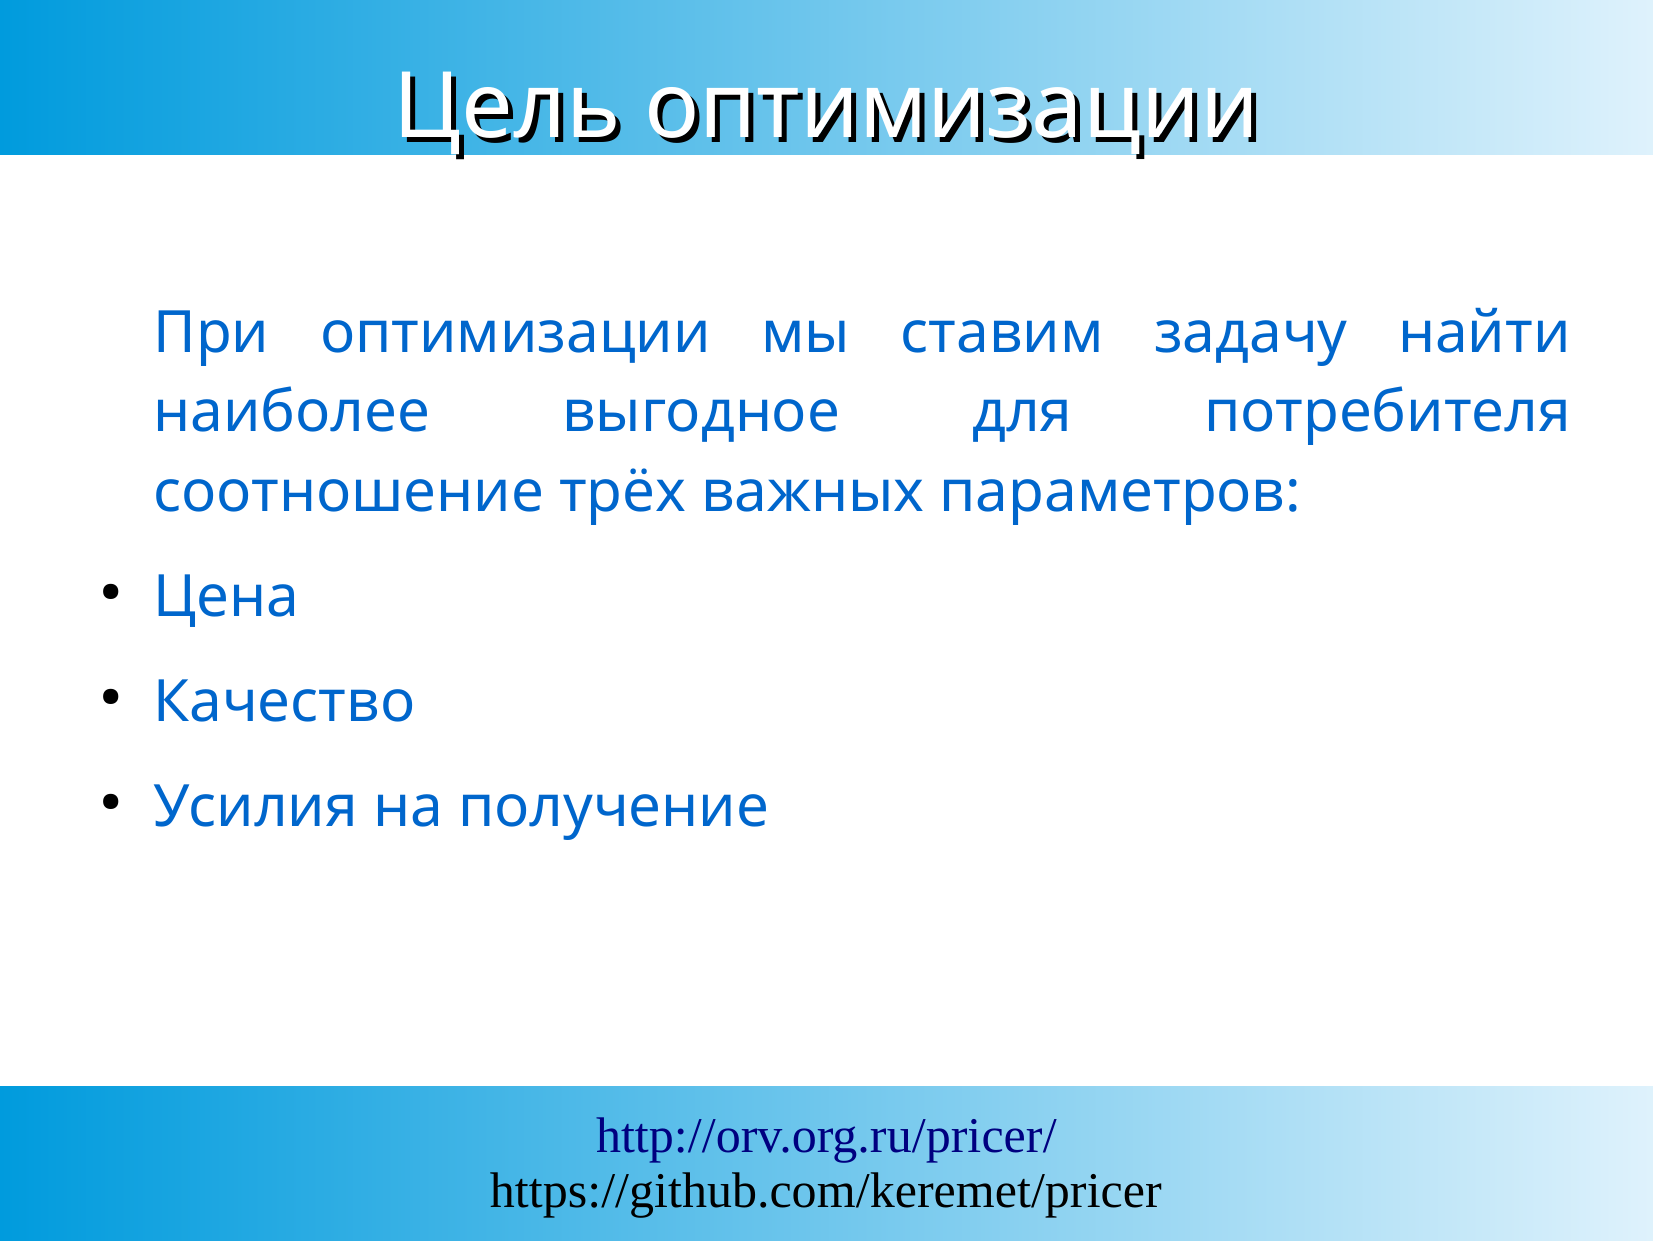

# Цель оптимизации
При оптимизации мы ставим задачу найти наиболее выгодное для потребителя соотношение трёх важных параметров:
Цена
Качество
Усилия на получение